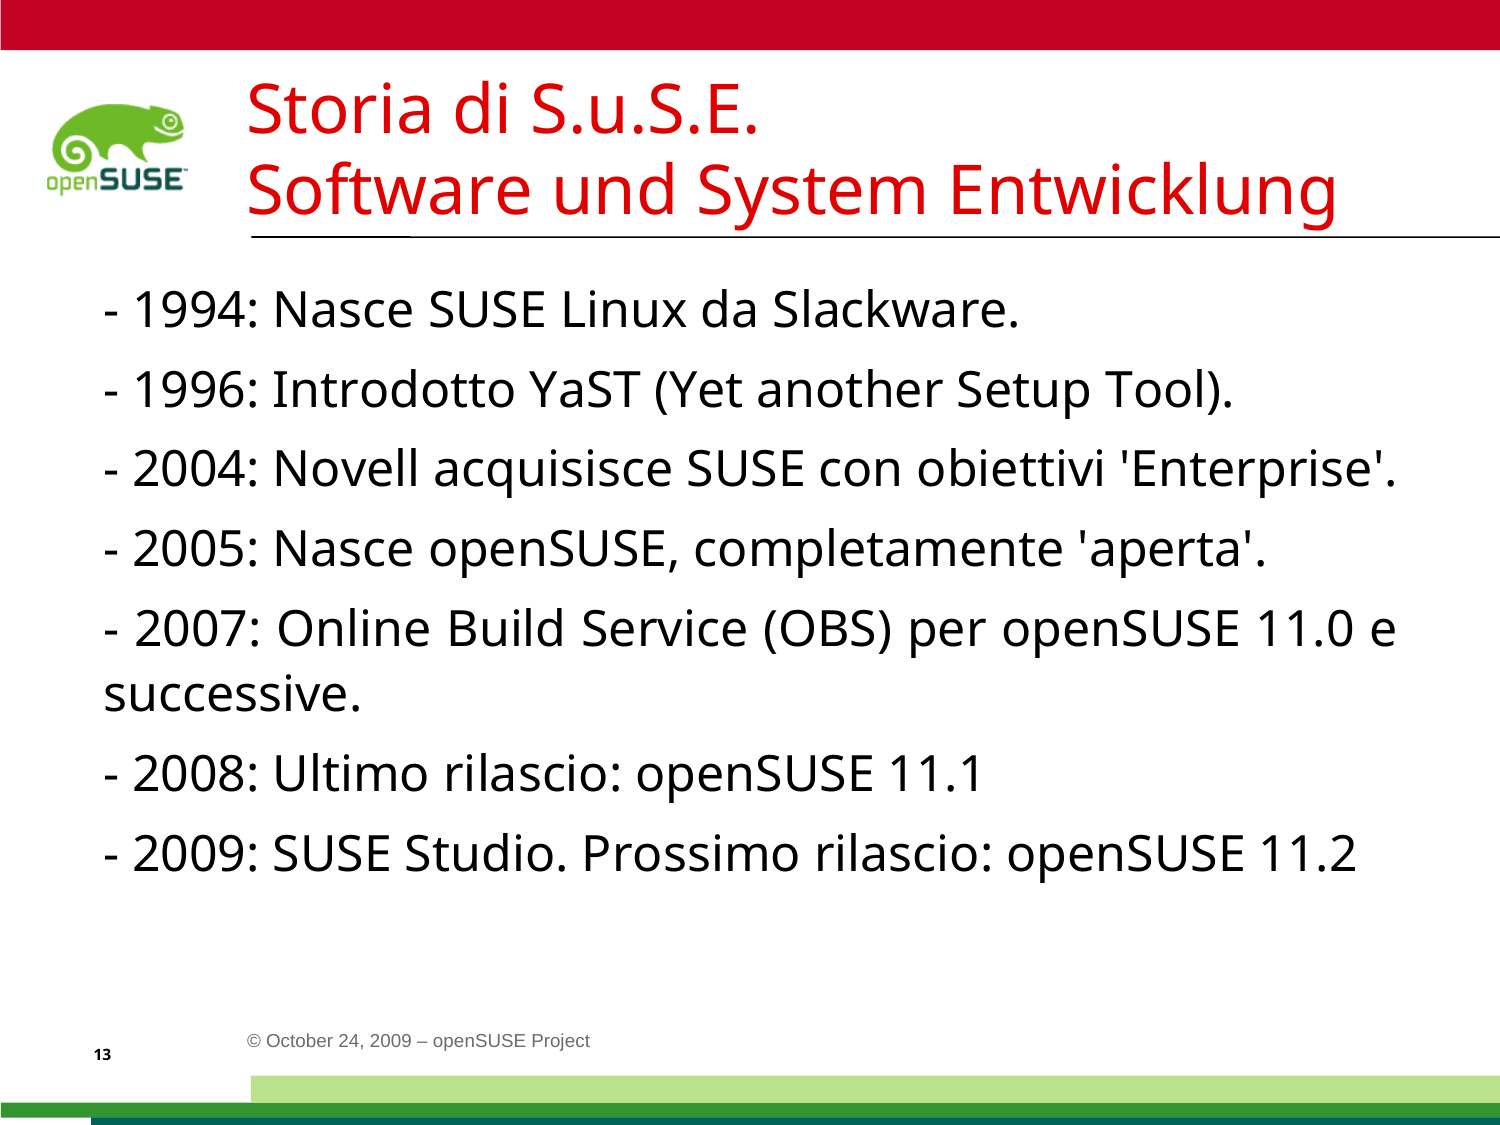

# Storia di S.u.S.E. Software und System Entwicklung
- 1994: Nasce SUSE Linux da Slackware.
- 1996: Introdotto YaST (Yet another Setup Tool).
- 2004: Novell acquisisce SUSE con obiettivi 'Enterprise'.
- 2005: Nasce openSUSE, completamente 'aperta'.
- 2007: Online Build Service (OBS) per openSUSE 11.0 e successive.
- 2008: Ultimo rilascio: openSUSE 11.1
- 2009: SUSE Studio. Prossimo rilascio: openSUSE 11.2